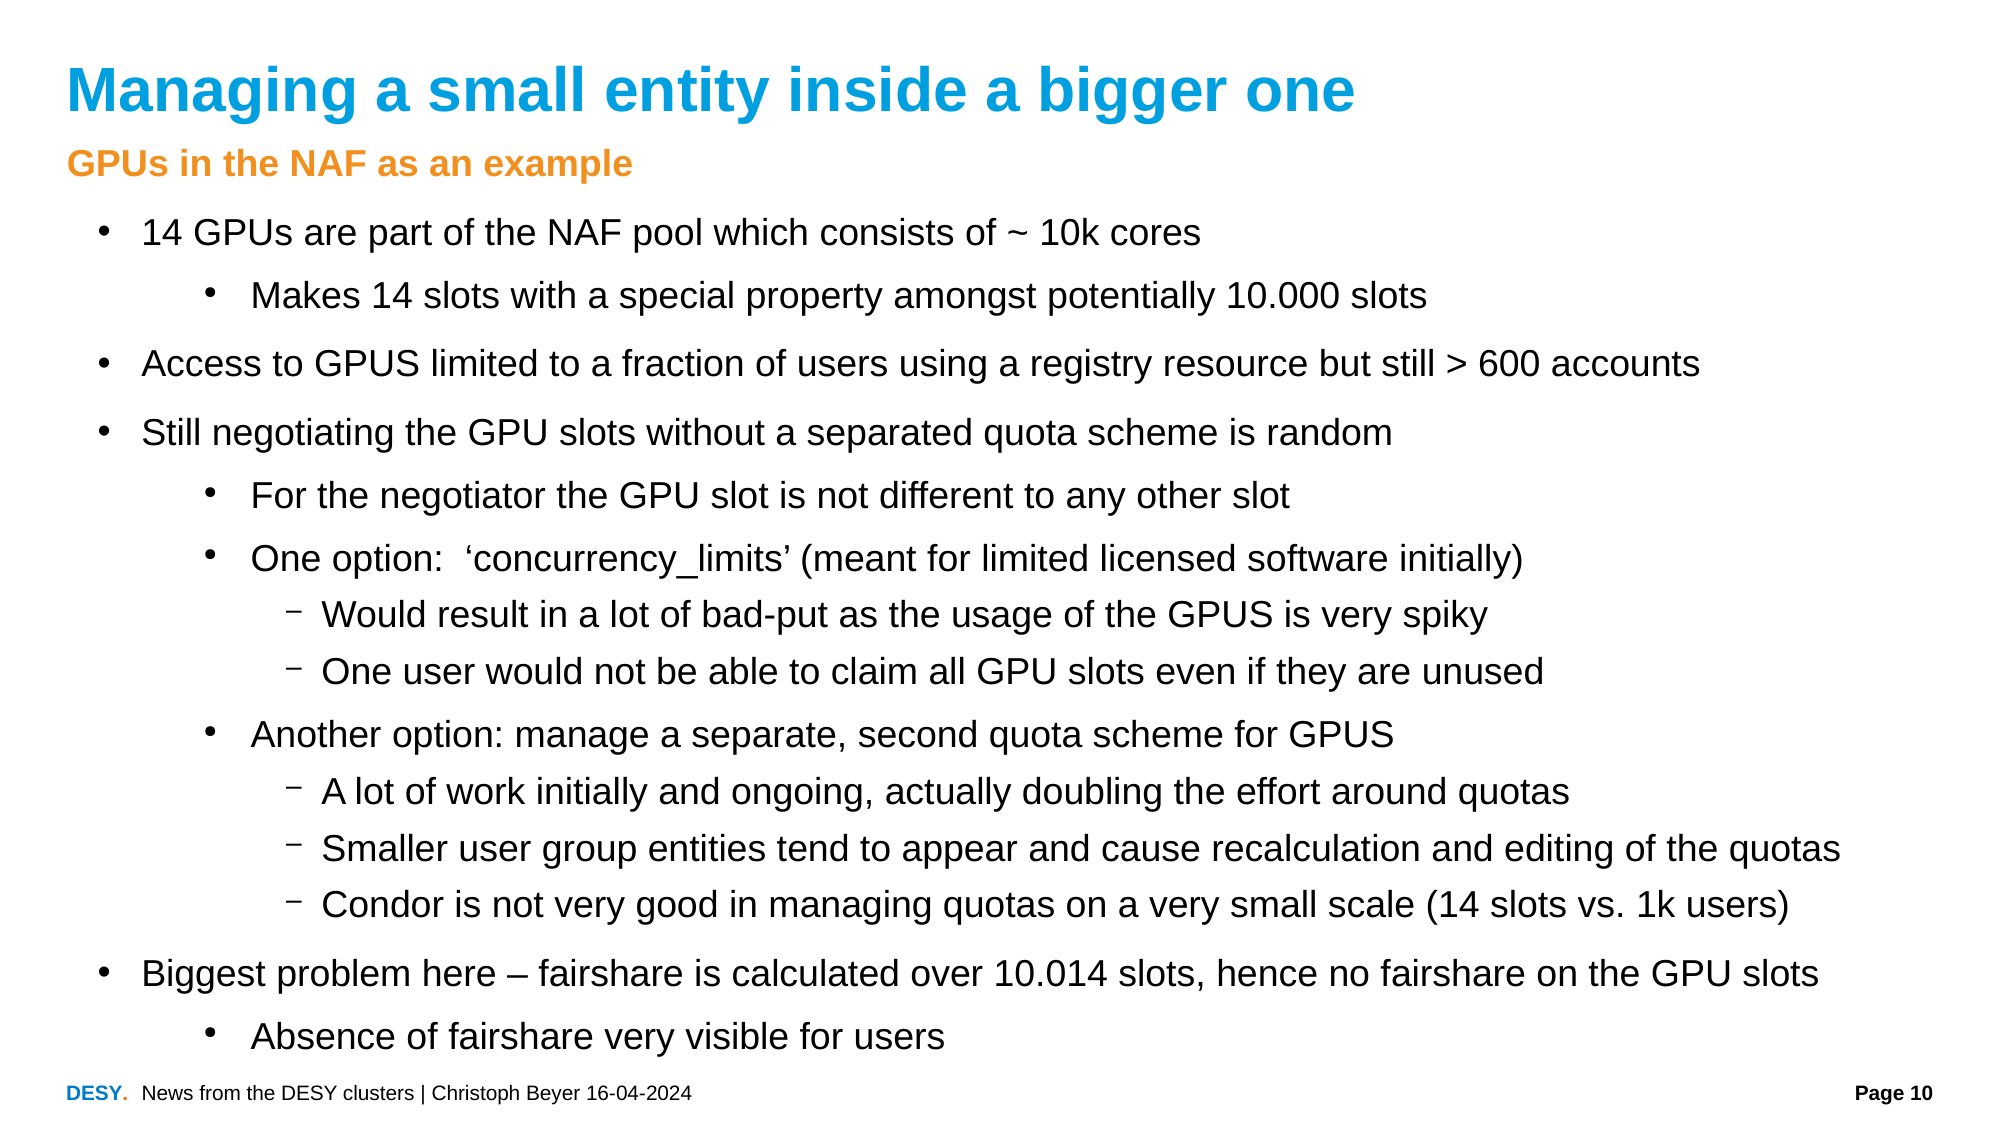

# Managing a small entity inside a bigger one
GPUs in the NAF as an example
14 GPUs are part of the NAF pool which consists of ~ 10k cores
Makes 14 slots with a special property amongst potentially 10.000 slots
Access to GPUS limited to a fraction of users using a registry resource but still > 600 accounts
Still negotiating the GPU slots without a separated quota scheme is random
For the negotiator the GPU slot is not different to any other slot
One option: ‘concurrency_limits’ (meant for limited licensed software initially)
Would result in a lot of bad-put as the usage of the GPUS is very spiky
One user would not be able to claim all GPU slots even if they are unused
Another option: manage a separate, second quota scheme for GPUS
A lot of work initially and ongoing, actually doubling the effort around quotas
Smaller user group entities tend to appear and cause recalculation and editing of the quotas
Condor is not very good in managing quotas on a very small scale (14 slots vs. 1k users)
Biggest problem here – fairshare is calculated over 10.014 slots, hence no fairshare on the GPU slots
Absence of fairshare very visible for users
News from the DESY clusters | Christoph Beyer 16-04-2024